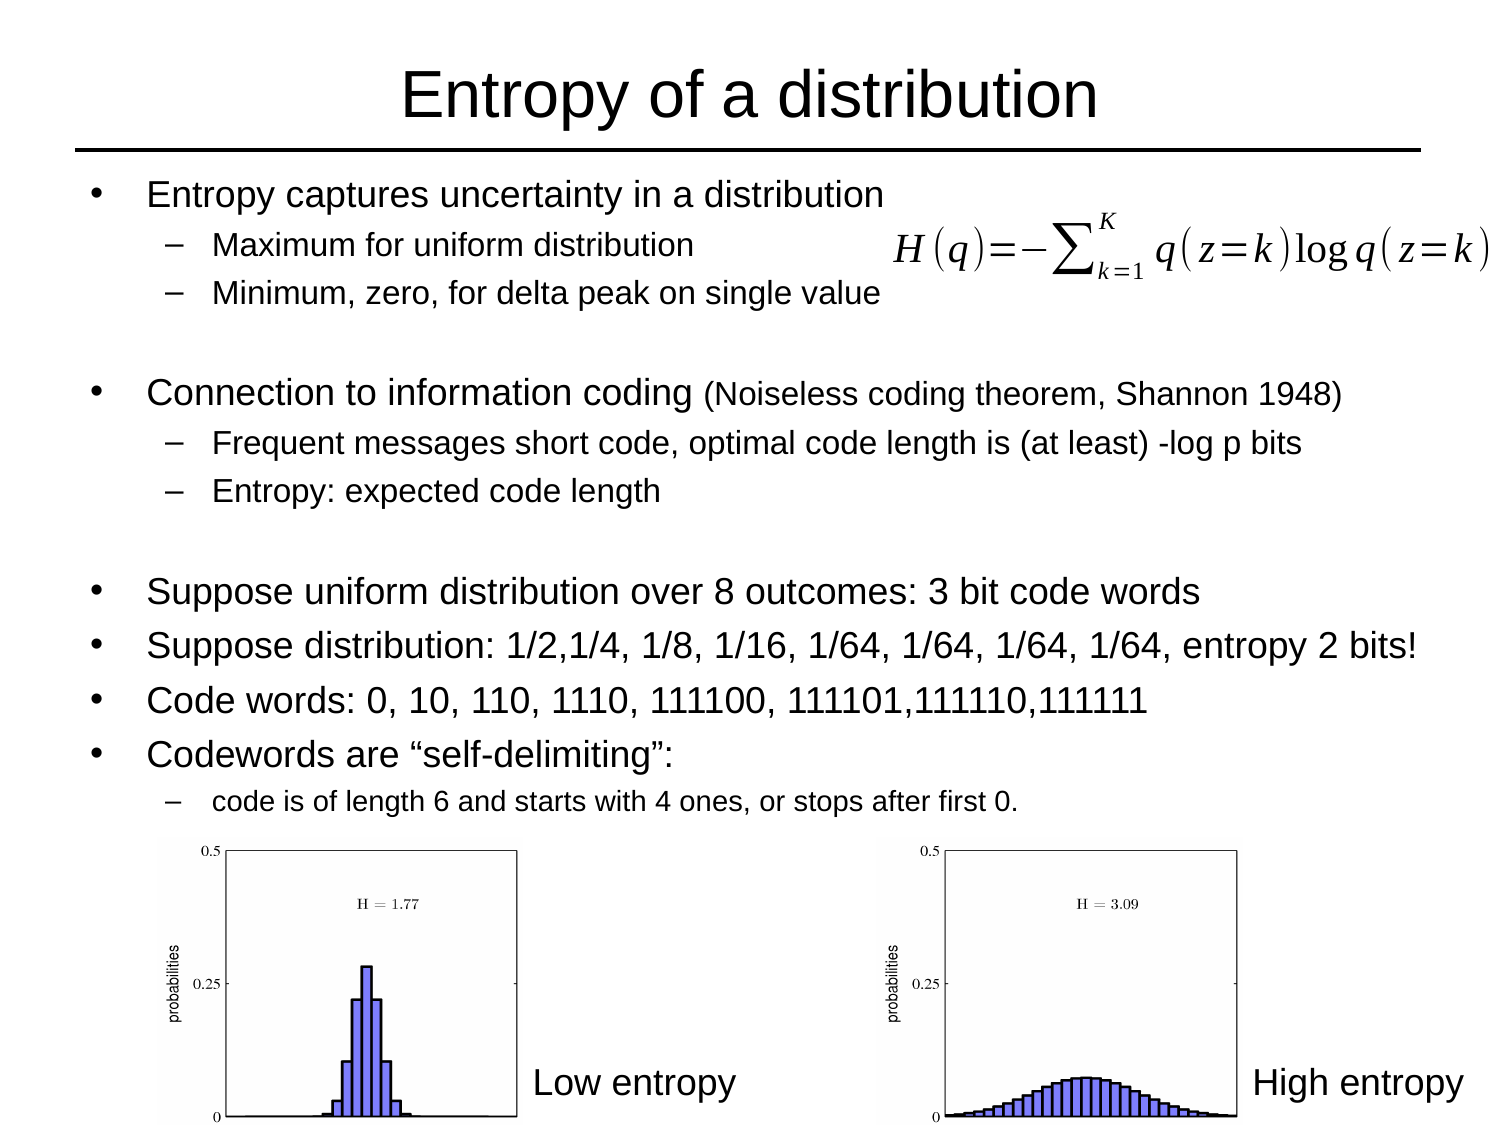

# Entropy of a distribution
Entropy captures uncertainty in a distribution
Maximum for uniform distribution
Minimum, zero, for delta peak on single value
Connection to information coding (Noiseless coding theorem, Shannon 1948)
Frequent messages short code, optimal code length is (at least) -log p bits
Entropy: expected code length
Suppose uniform distribution over 8 outcomes: 3 bit code words
Suppose distribution: 1/2,1/4, 1/8, 1/16, 1/64, 1/64, 1/64, 1/64, entropy 2 bits!
Code words: 0, 10, 110, 1110, 111100, 111101,111110,111111
Codewords are “self-delimiting”:
code is of length 6 and starts with 4 ones, or stops after first 0.
Low entropy
High entropy